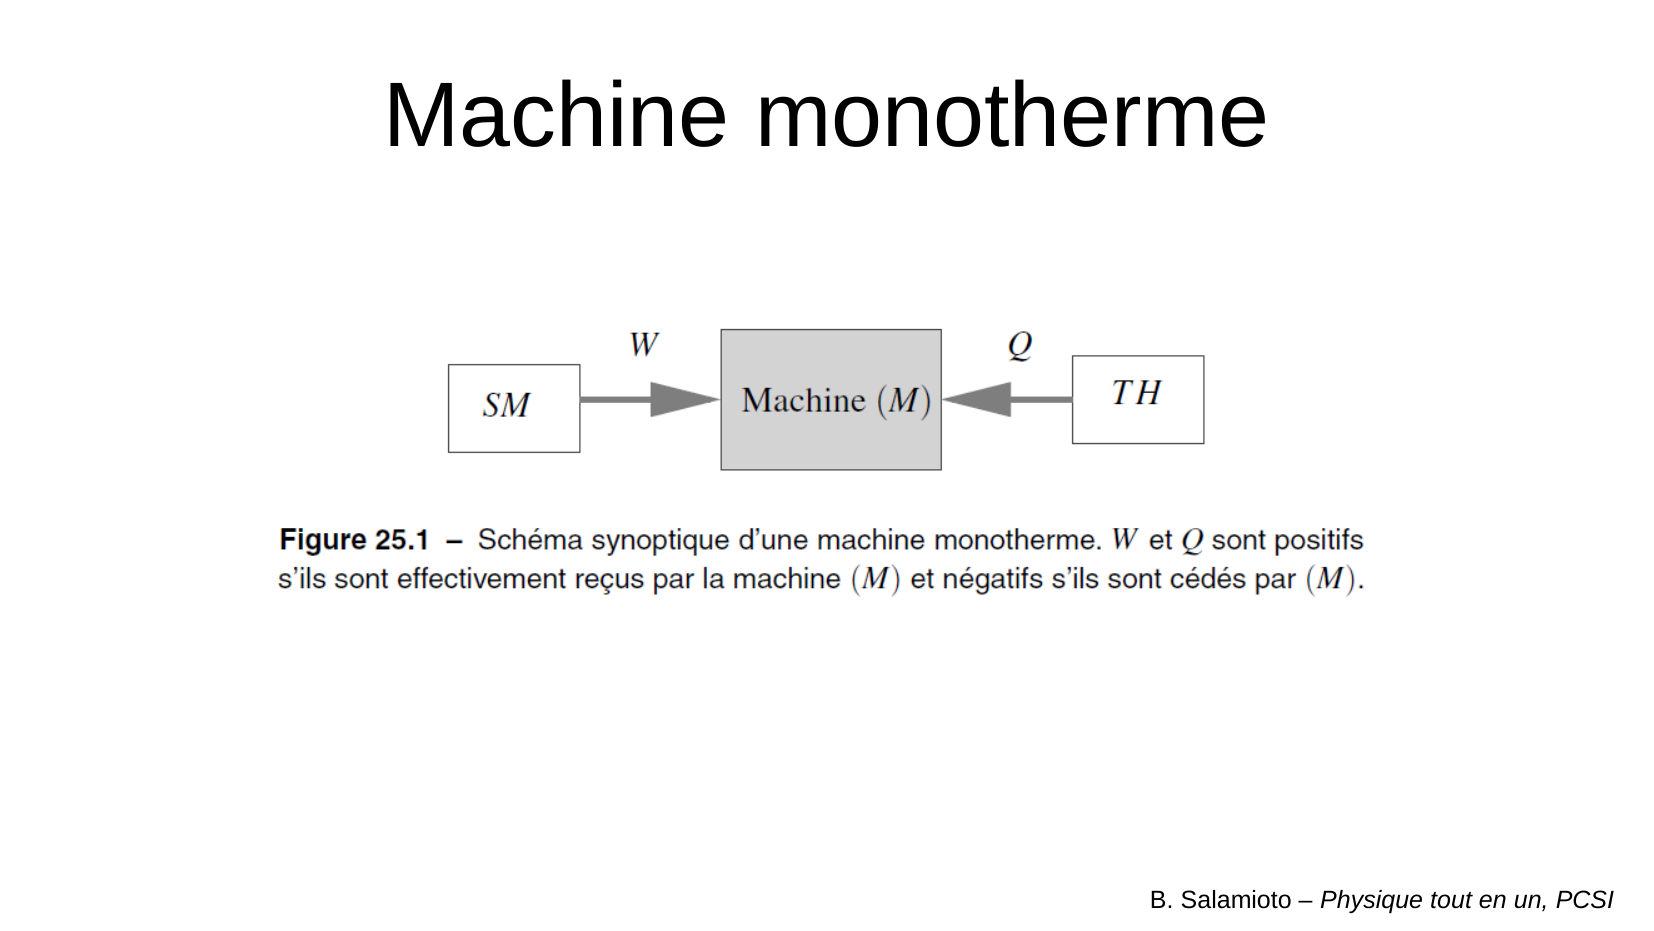

# Machine monotherme
B. Salamioto – Physique tout en un, PCSI